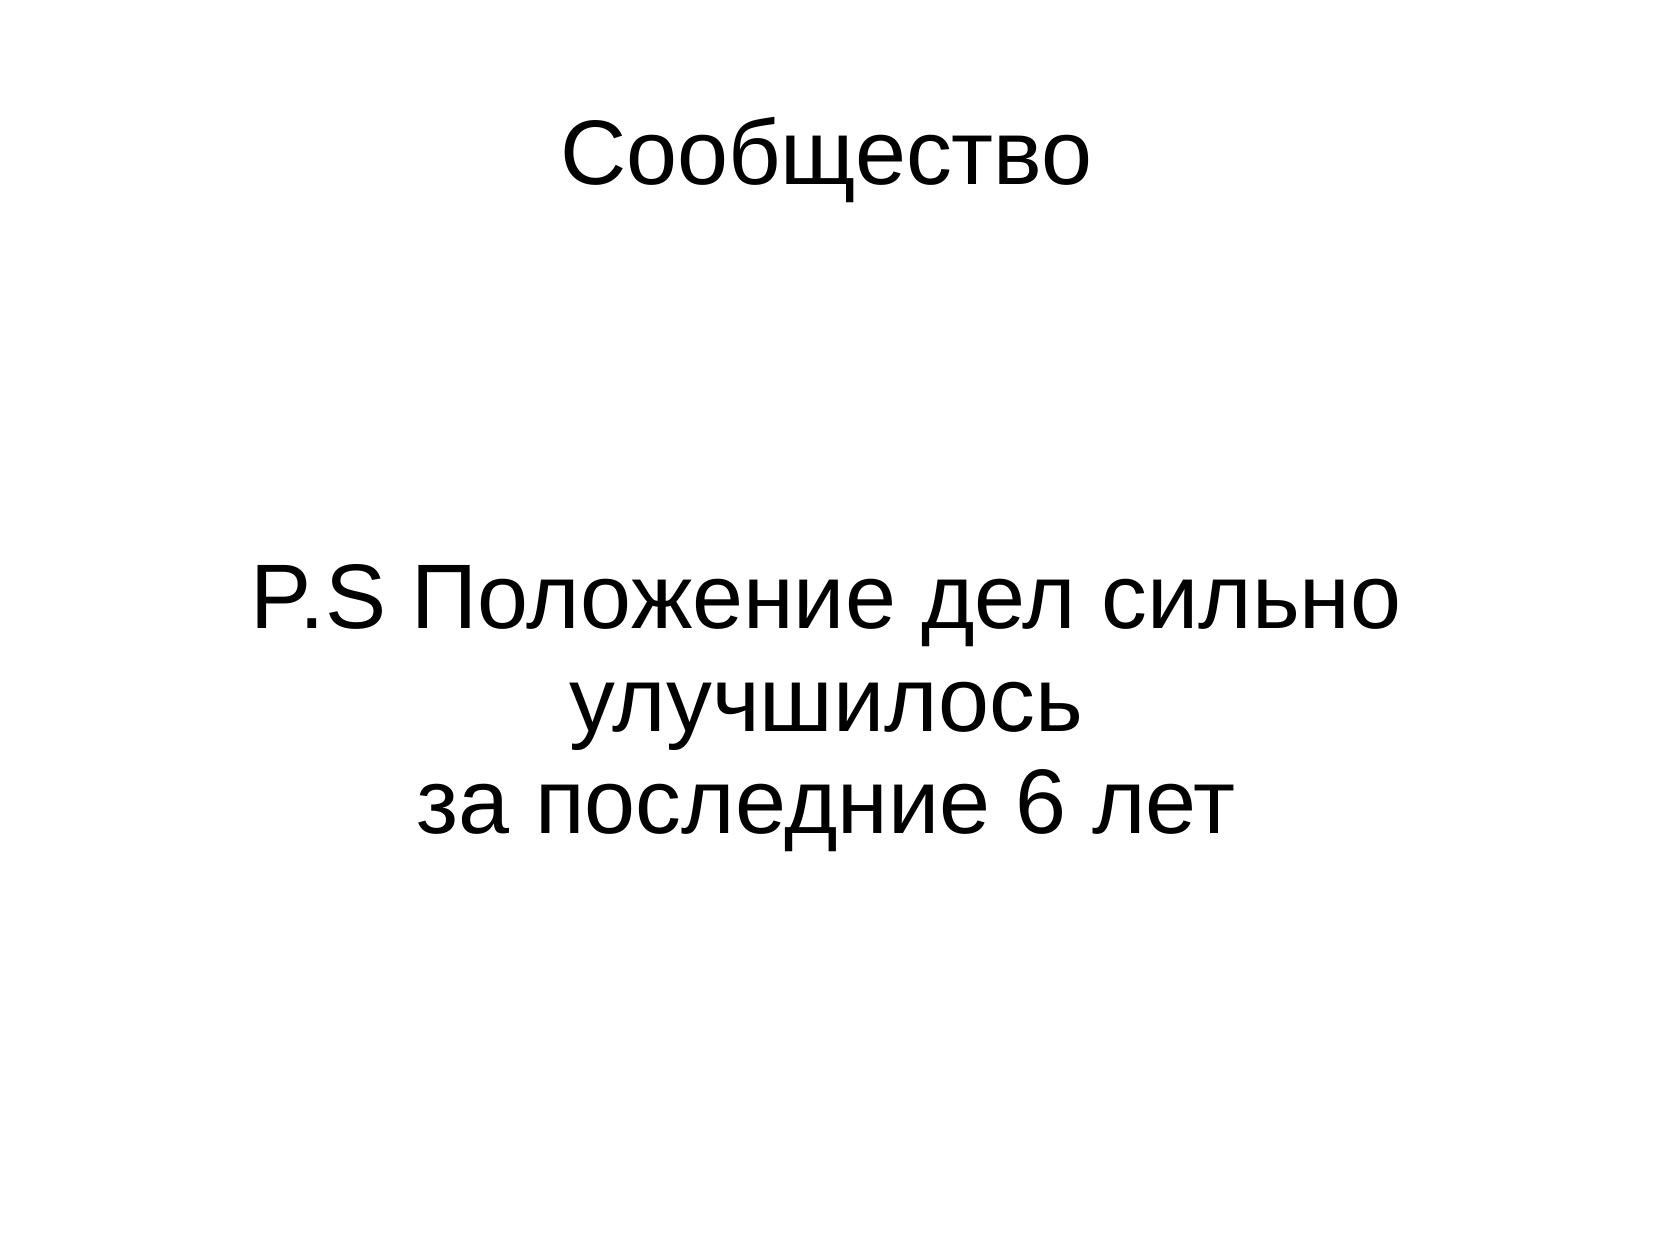

# Сообщество
P.S Положение дел сильно улучшилось
за последние 6 лет